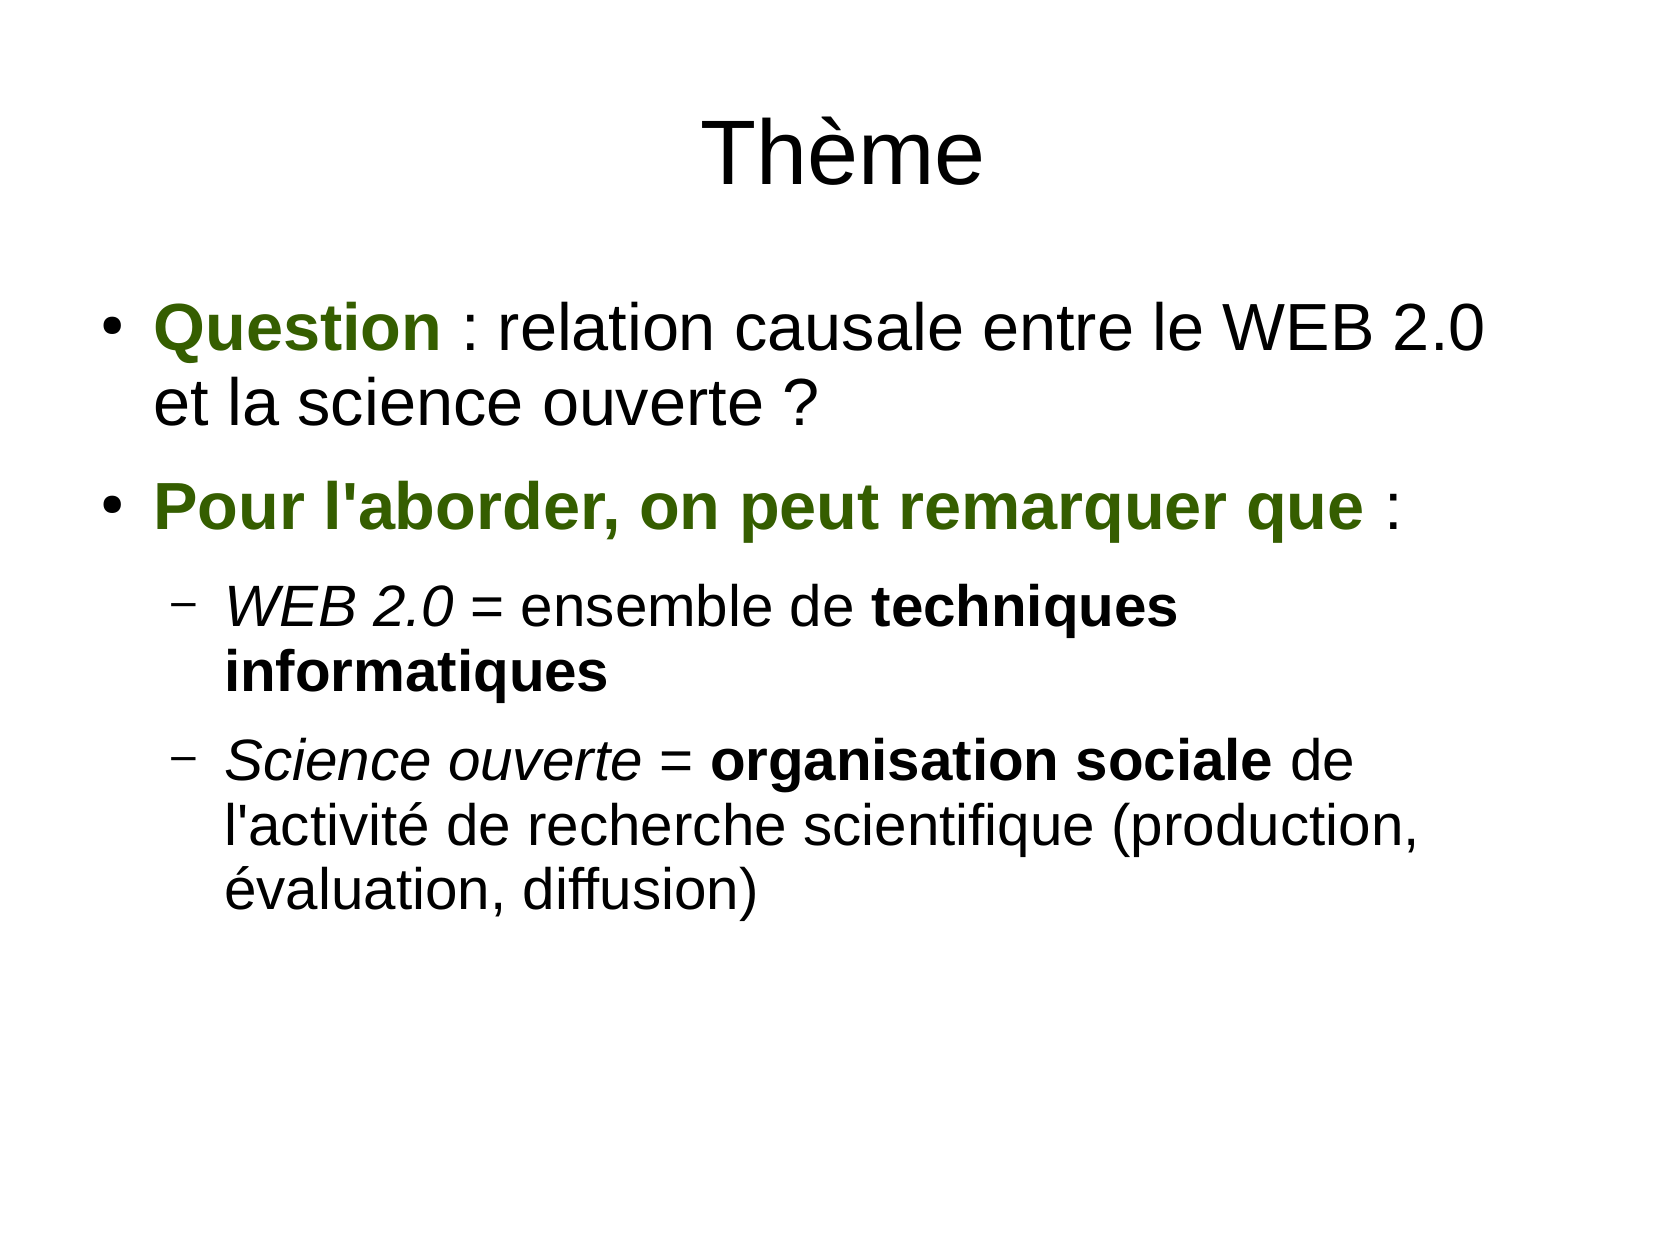

# Thème
Question : relation causale entre le WEB 2.0 et la science ouverte ?
Pour l'aborder, on peut remarquer que :
WEB 2.0 = ensemble de techniques informatiques
Science ouverte = organisation sociale de l'activité de recherche scientifique (production, évaluation, diffusion)